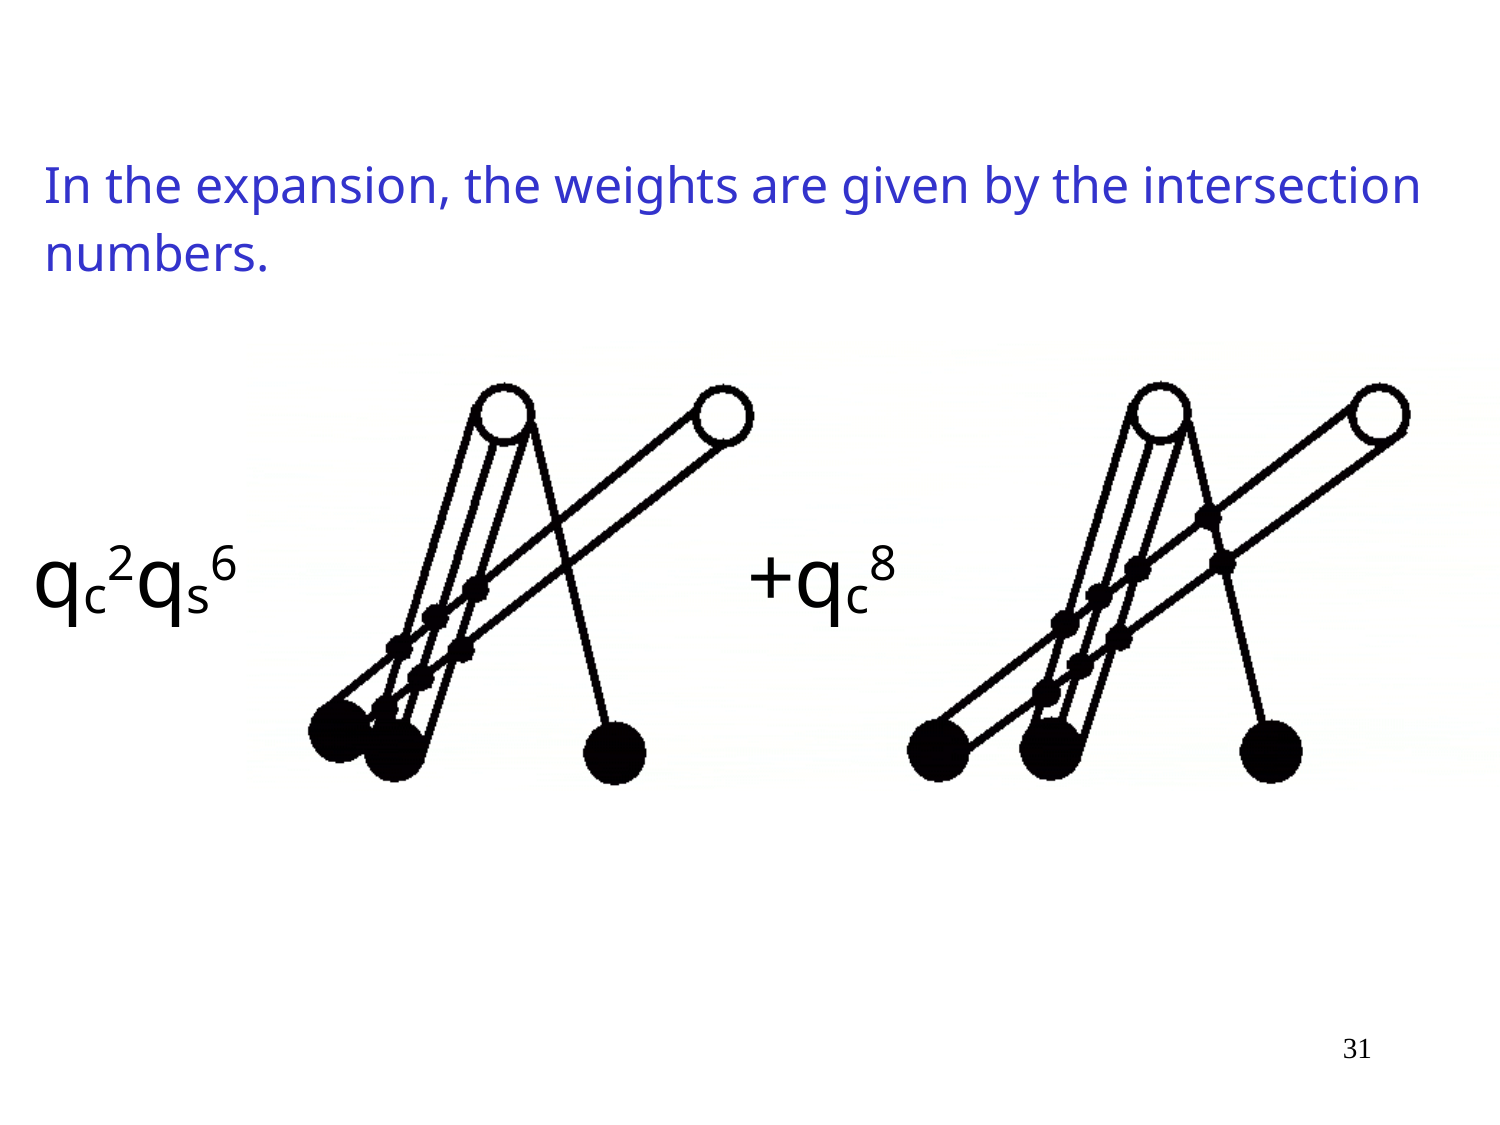

In the expansion, the weights are given by the intersection numbers.
qc2qs6
+qc8
31